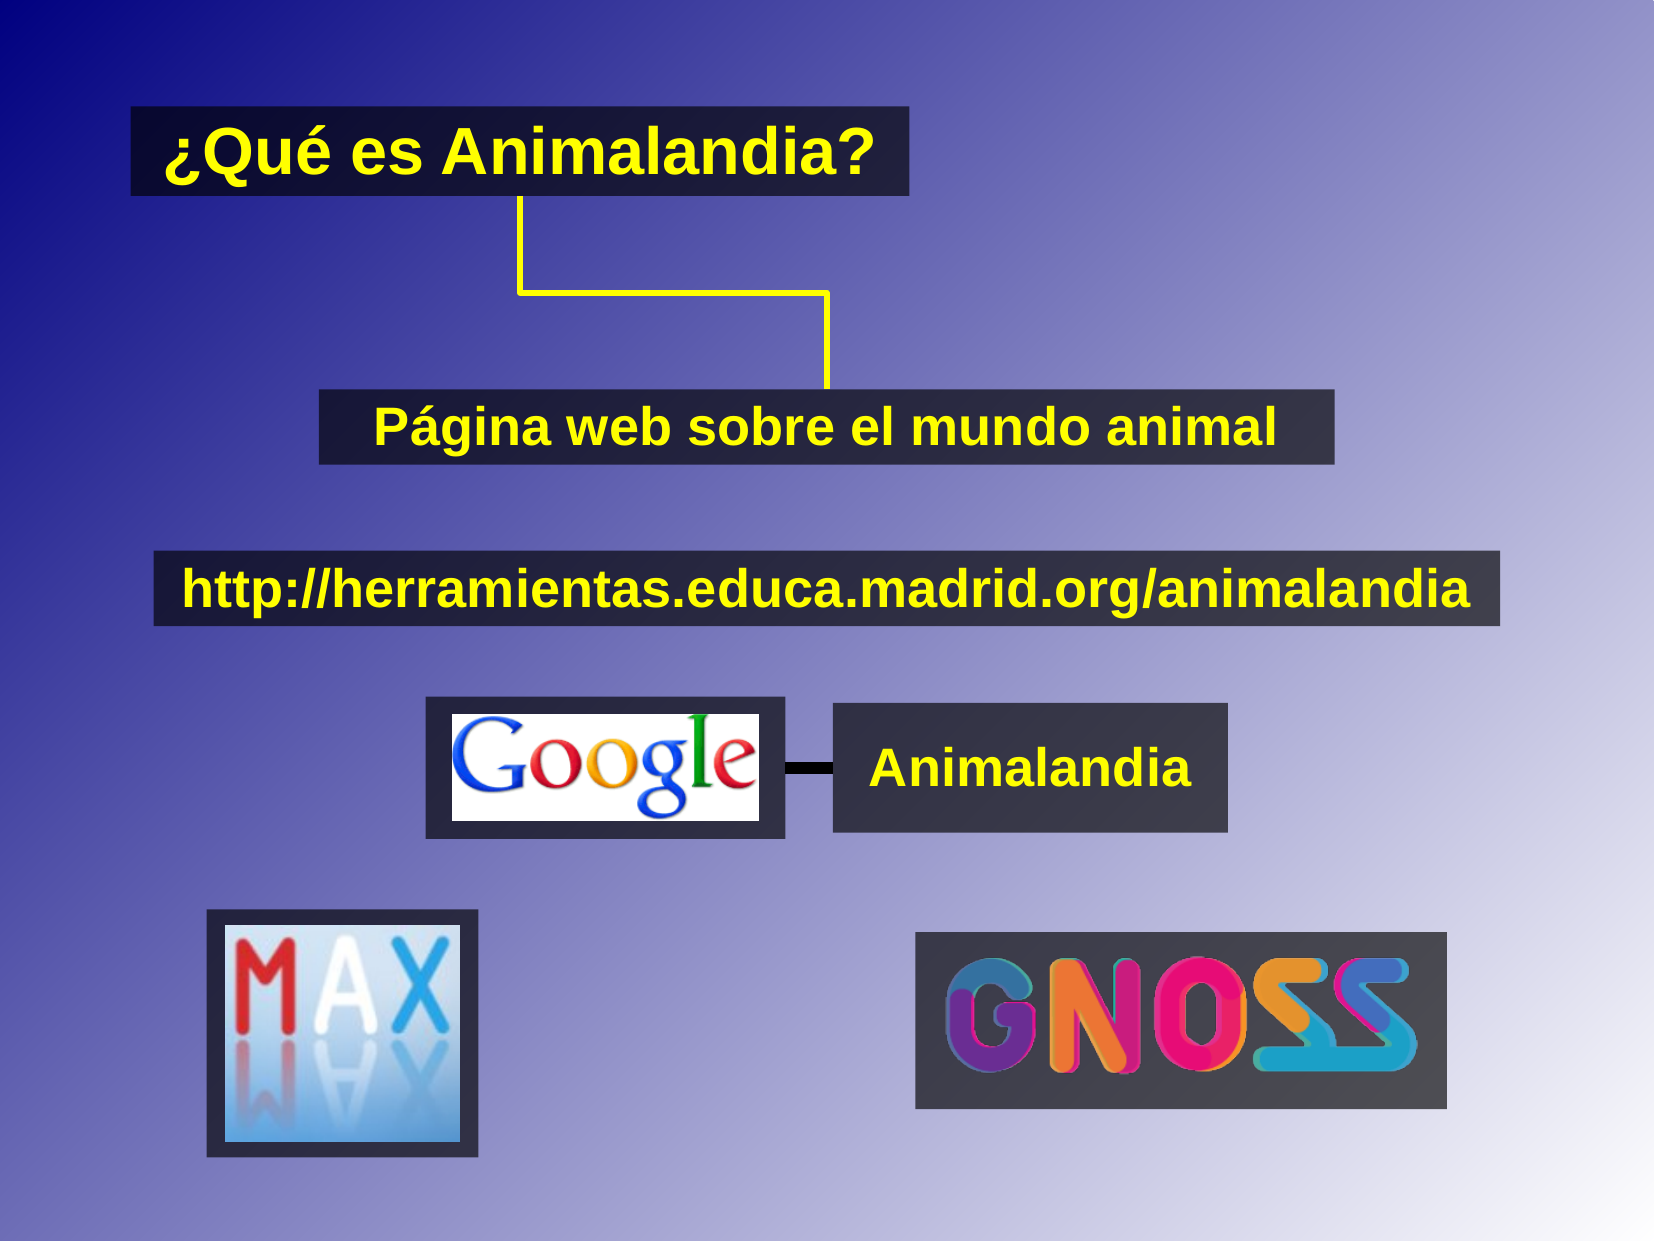

¿Qué es Animalandia?
Página web sobre el mundo animal
http://herramientas.educa.madrid.org/animalandia
Animalandia